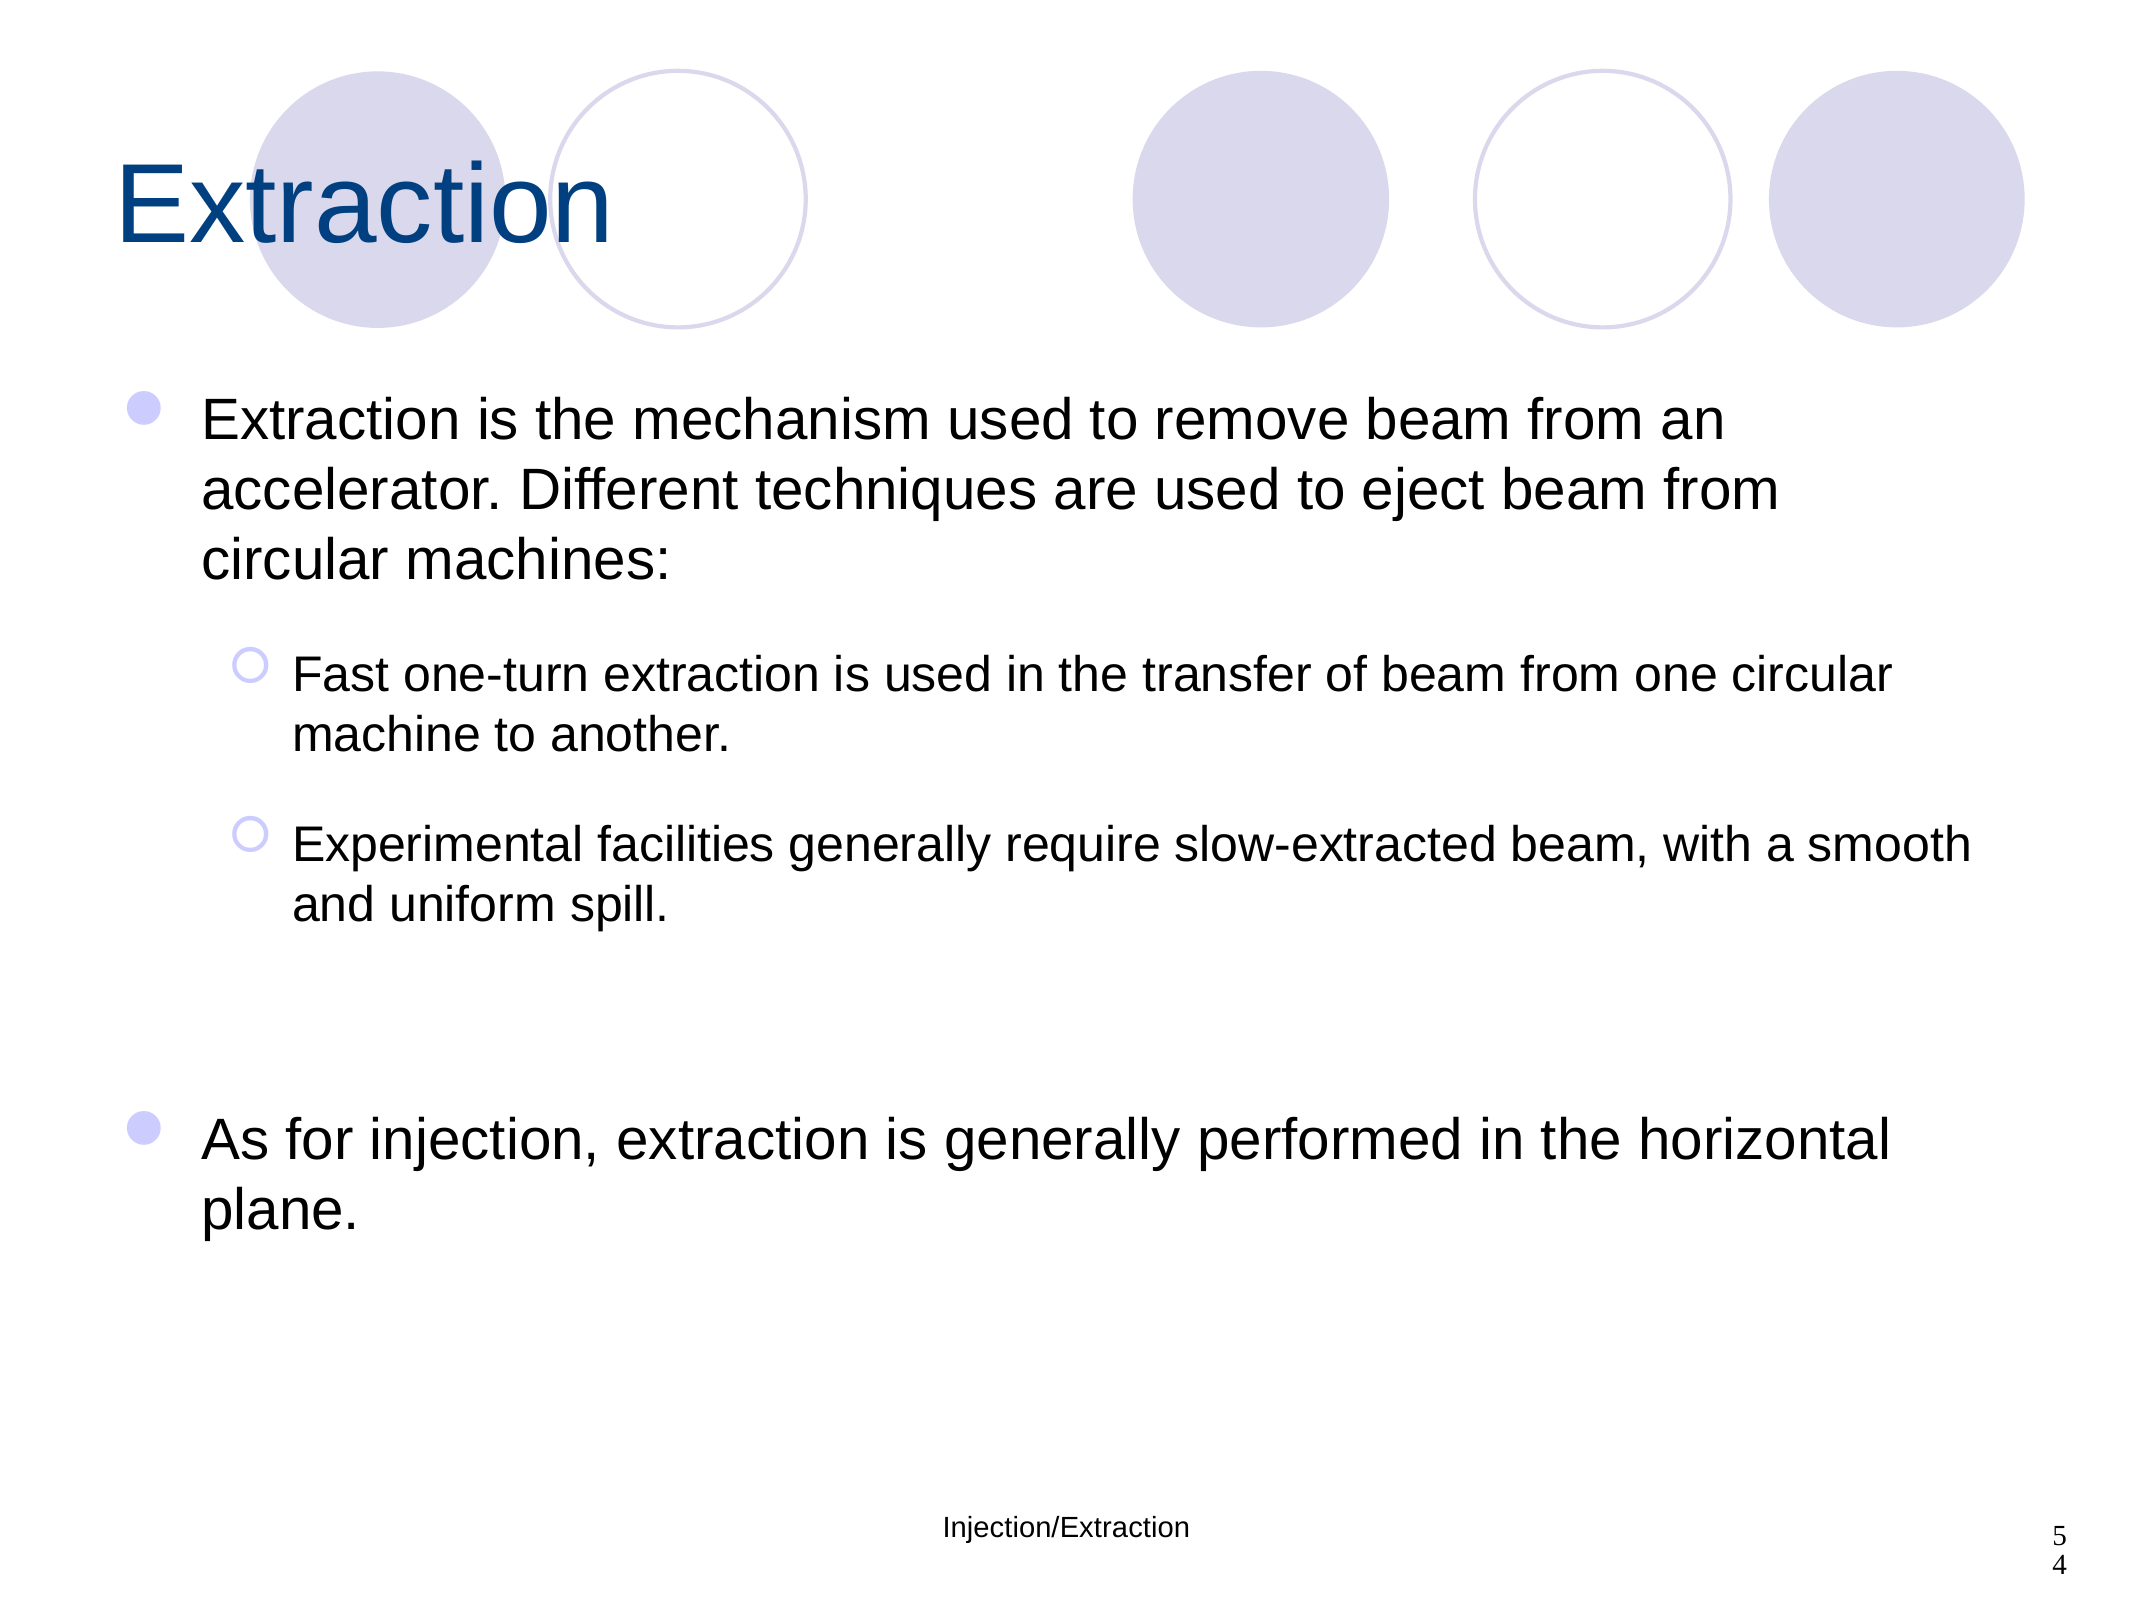

# Extraction
Extraction is the mechanism used to remove beam from an accelerator. Different techniques are used to eject beam from circular machines:
Fast one-turn extraction is used in the transfer of beam from one circular machine to another.
Experimental facilities generally require slow-extracted beam, with a smooth and uniform spill.
As for injection, extraction is generally performed in the horizontal plane.
54